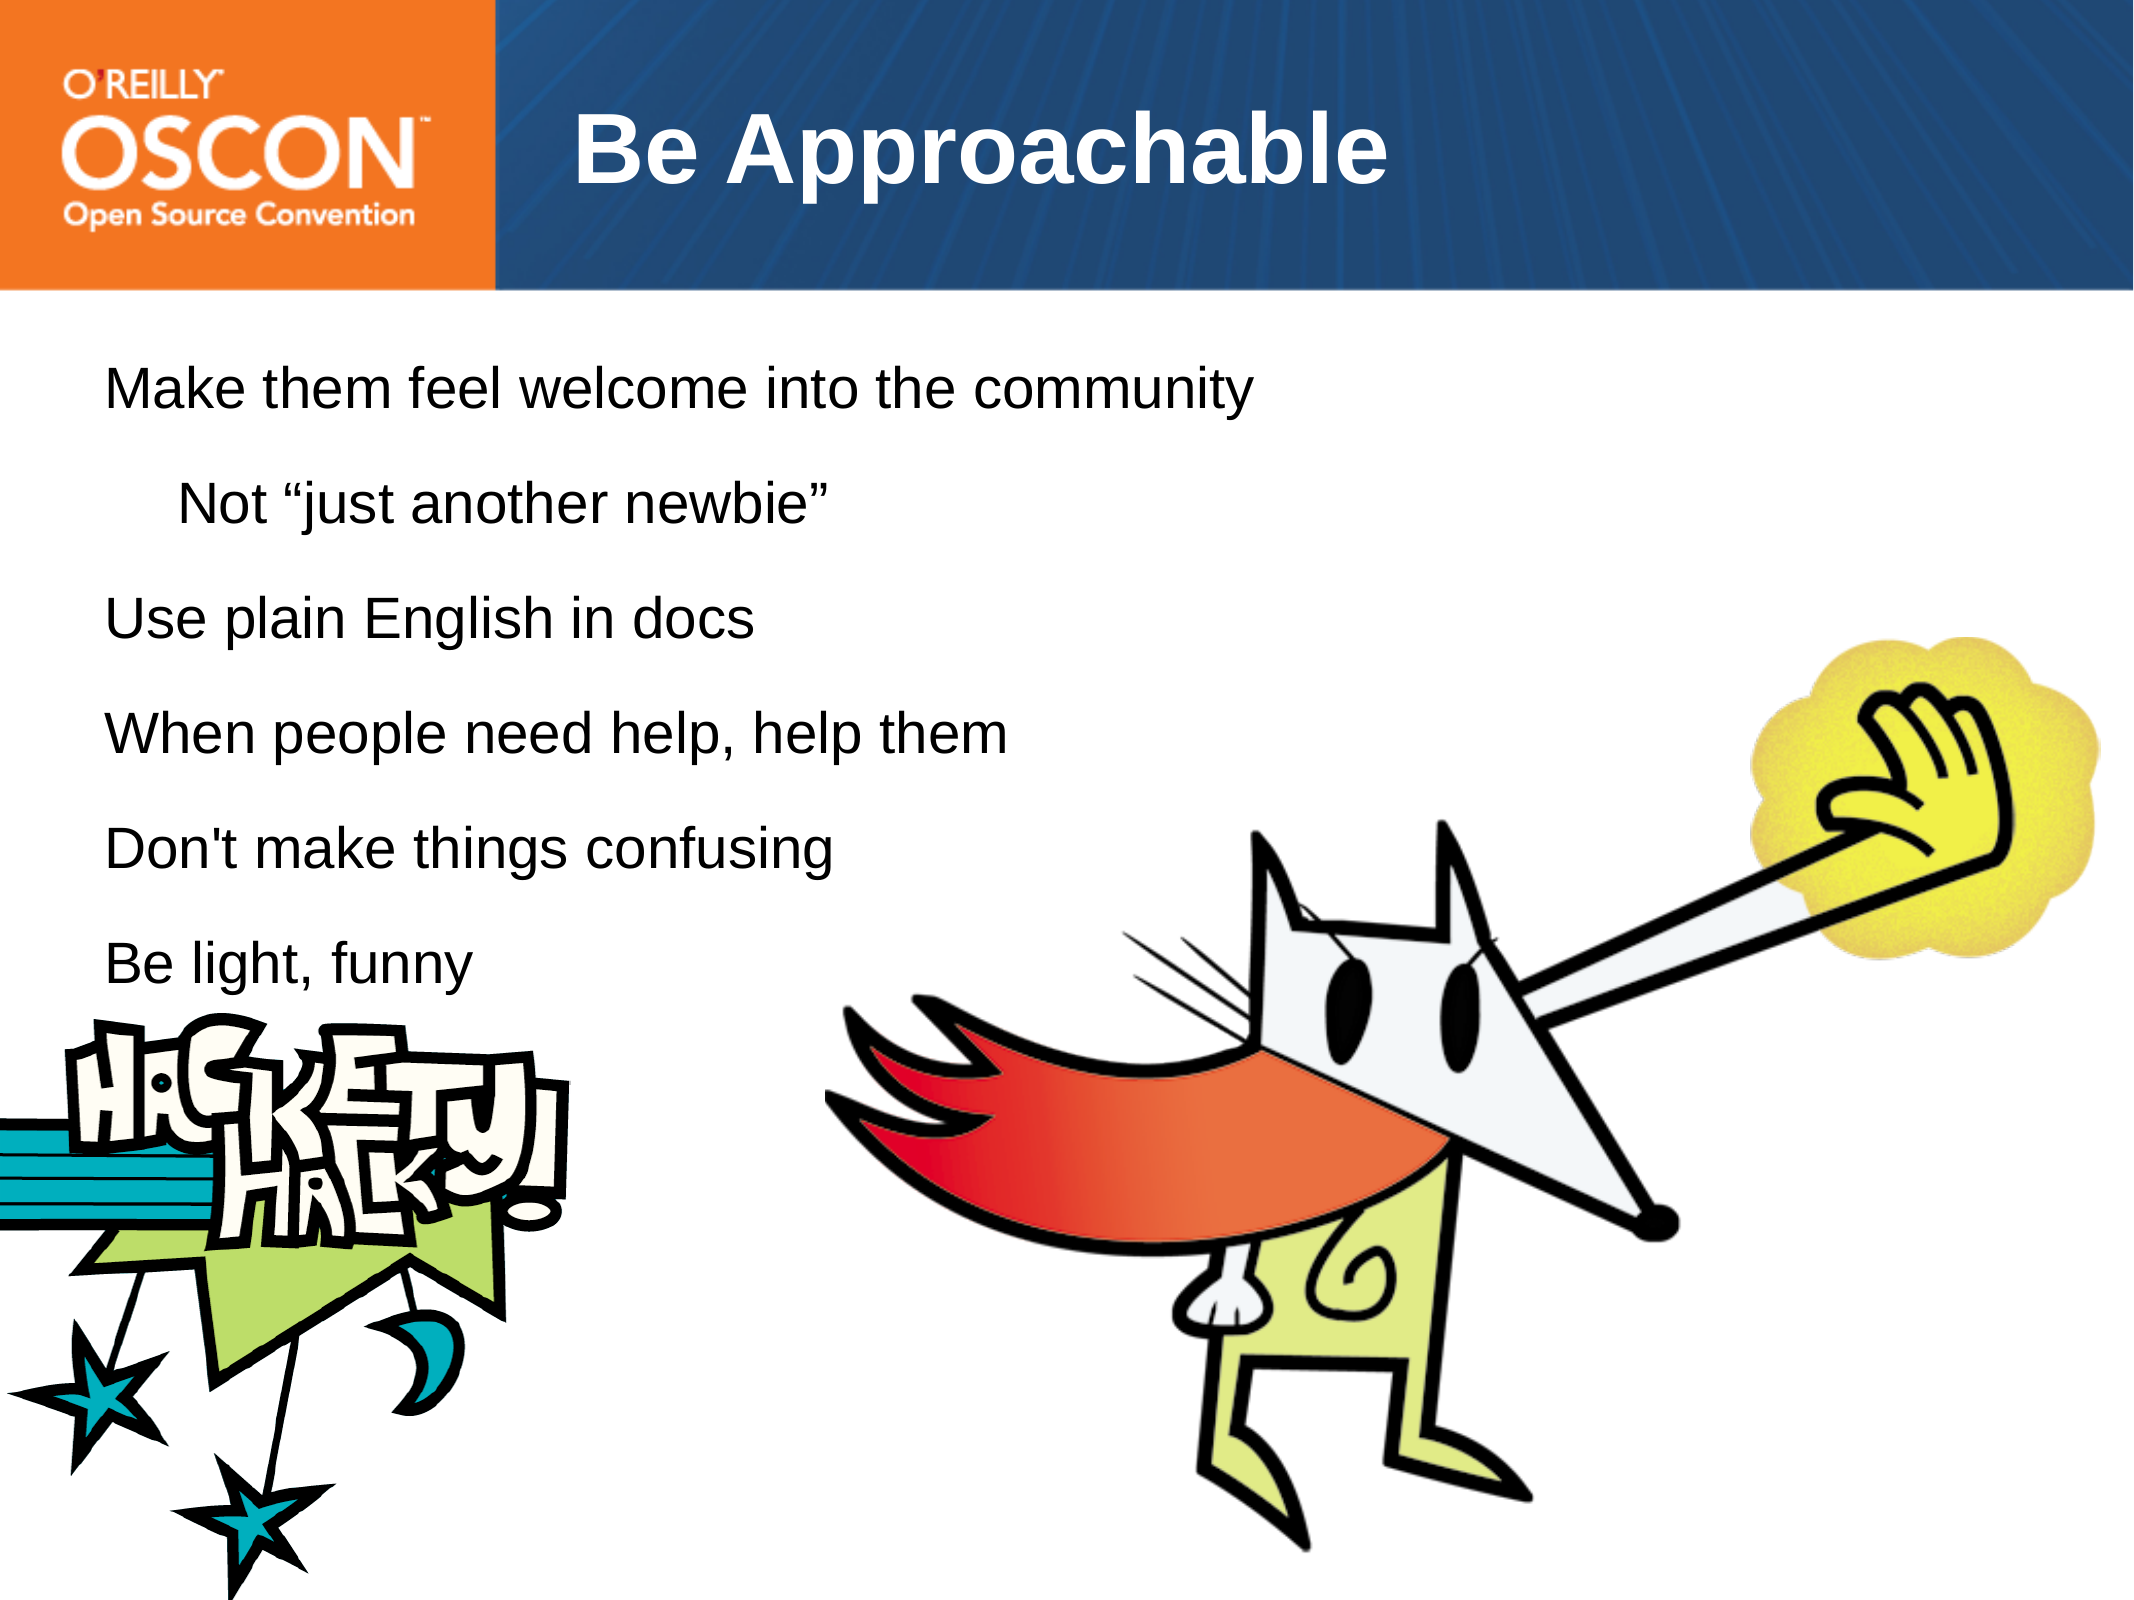

# Be Approachable
Make them feel welcome into the community
Not “just another newbie”
Use plain English in docs
When people need help, help them
Don't make things confusing
Be light, funny